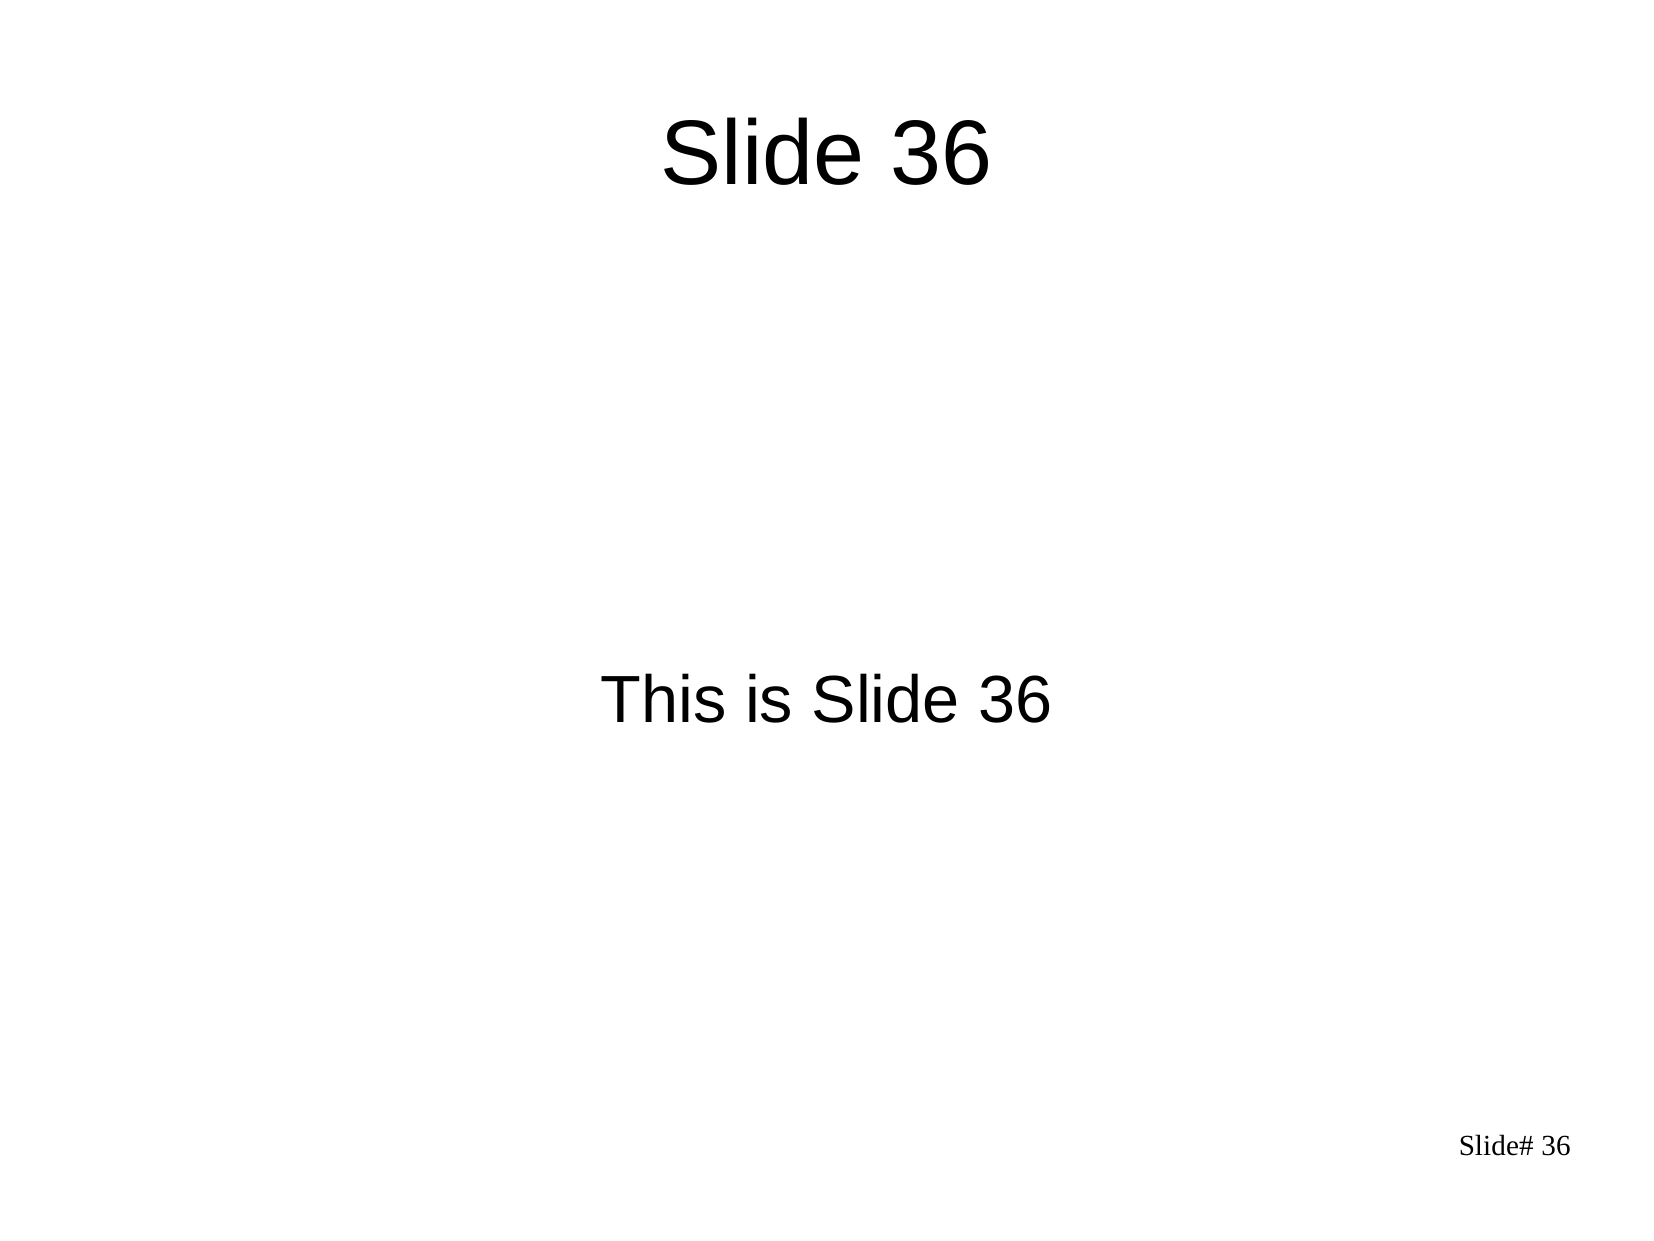

# Slide 36
This is Slide 36
36